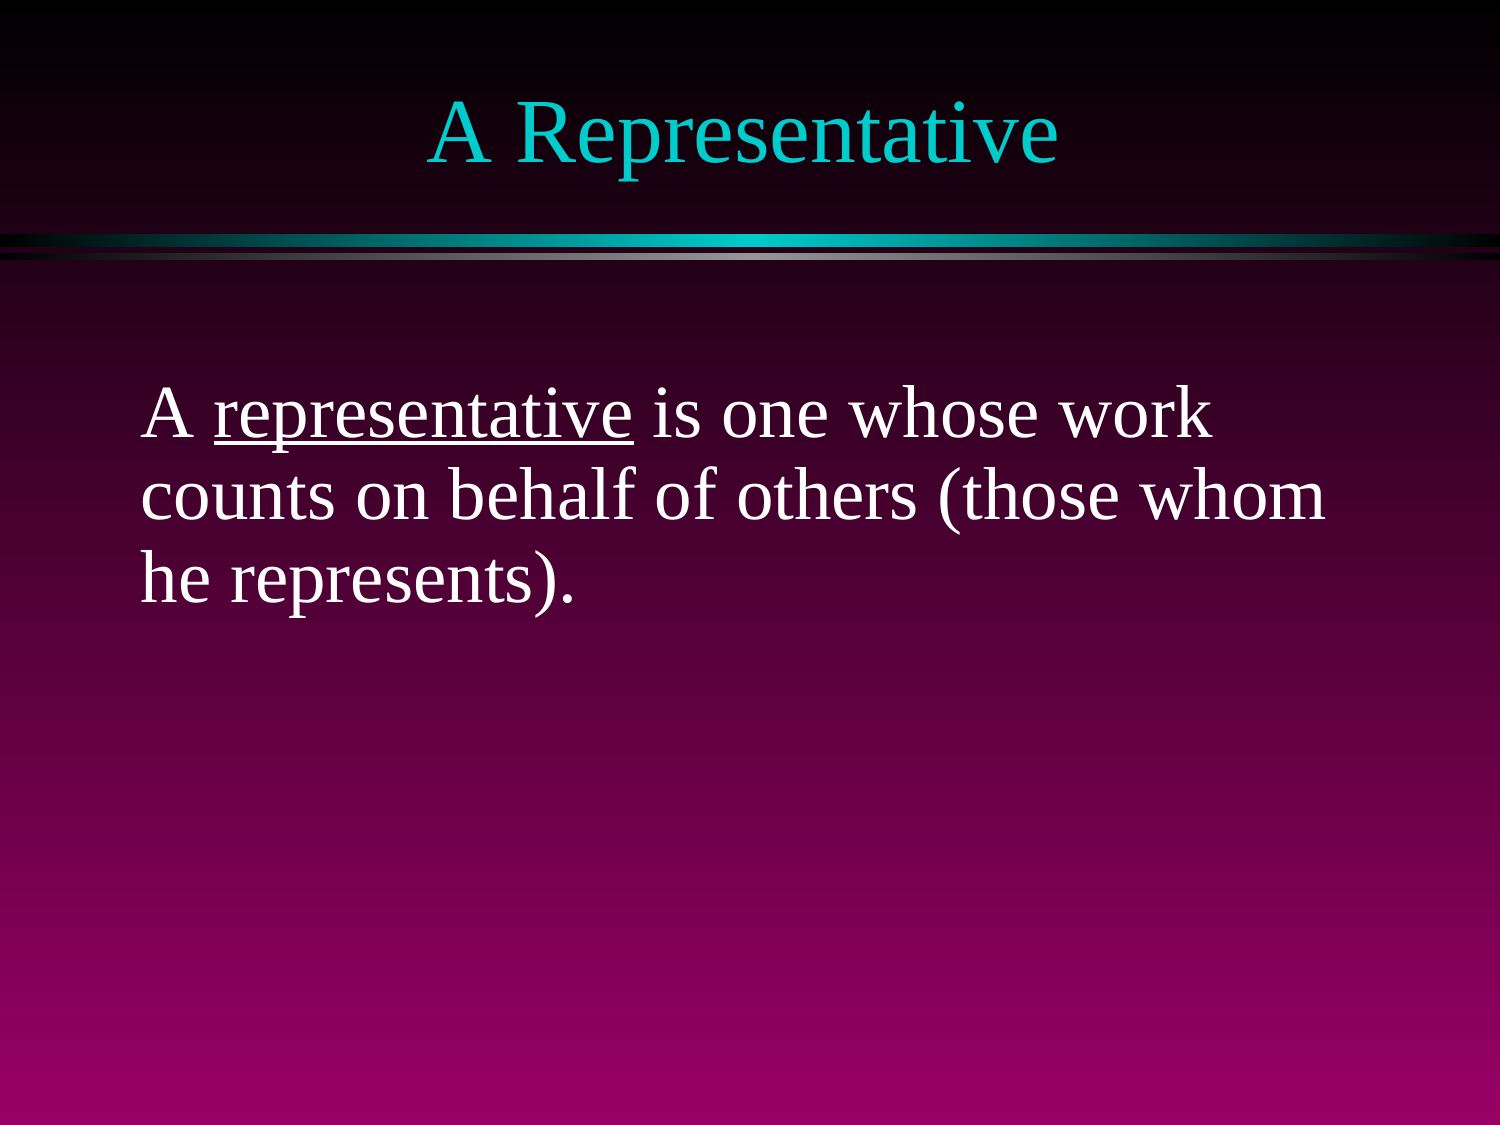

# A Representative
A representative is one whose work counts on behalf of others (those whom he represents).